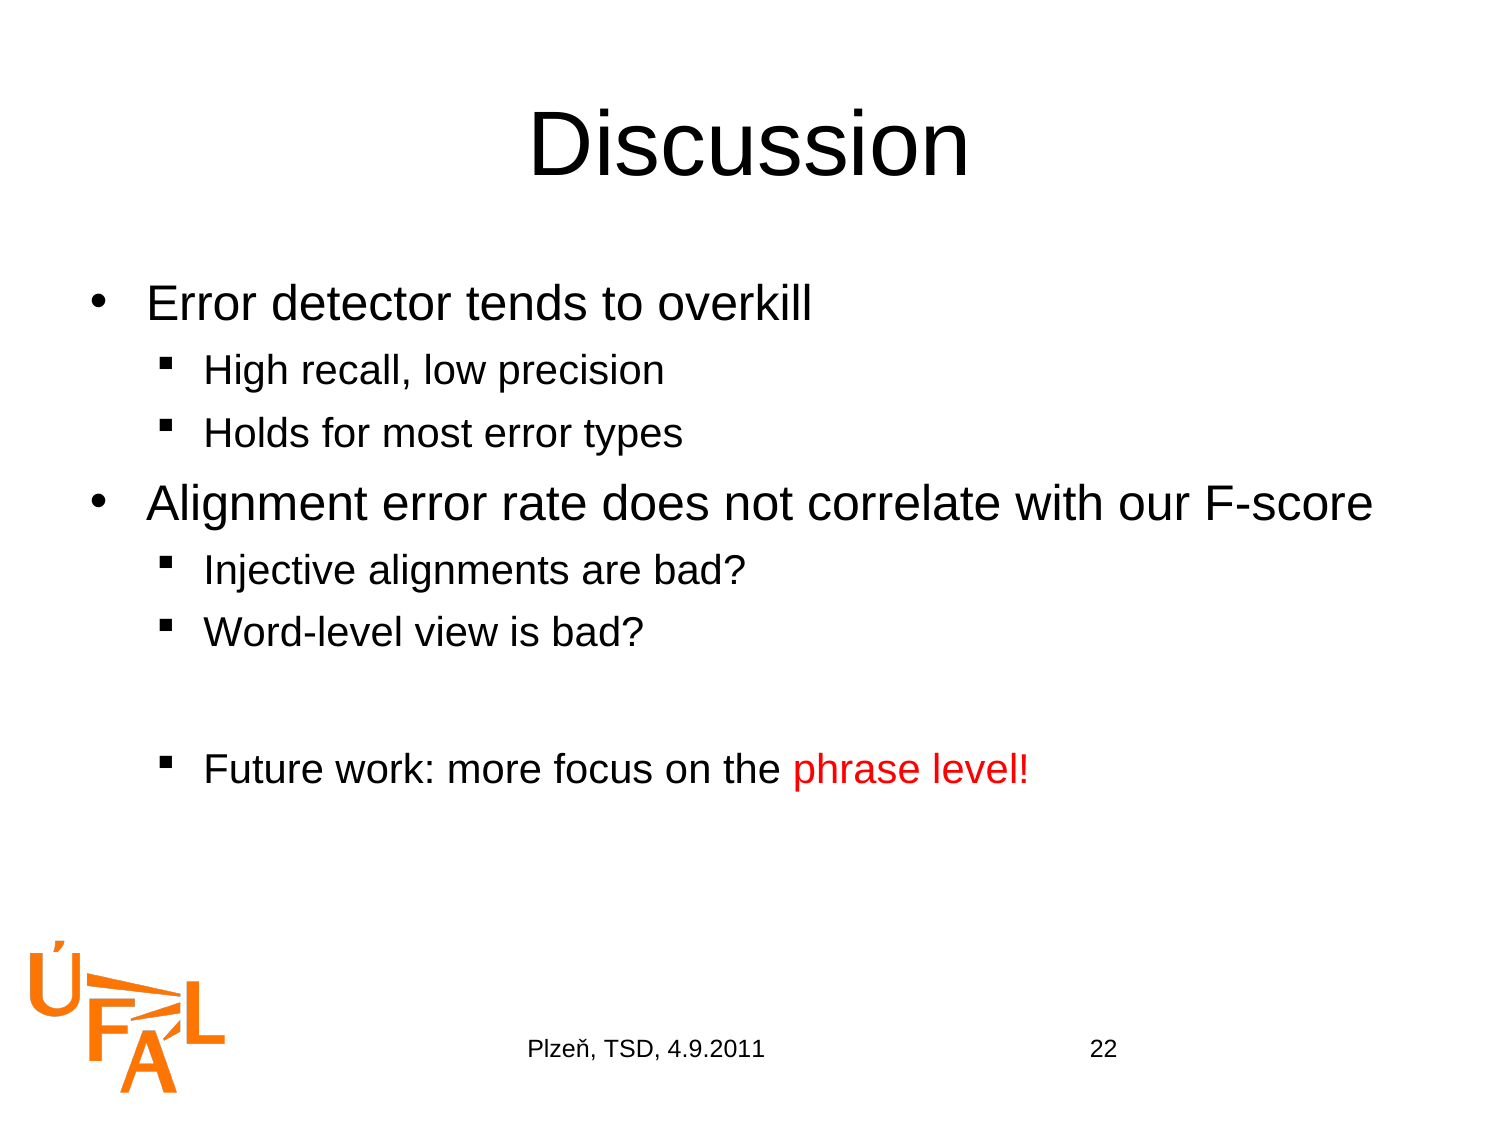

# Discussion
Error detector tends to overkill
High recall, low precision
Holds for most error types
Alignment error rate does not correlate with our F-score
Injective alignments are bad?
Word-level view is bad?
Future work: more focus on the phrase level!
Plzeň, TSD, 4.9.2011
22